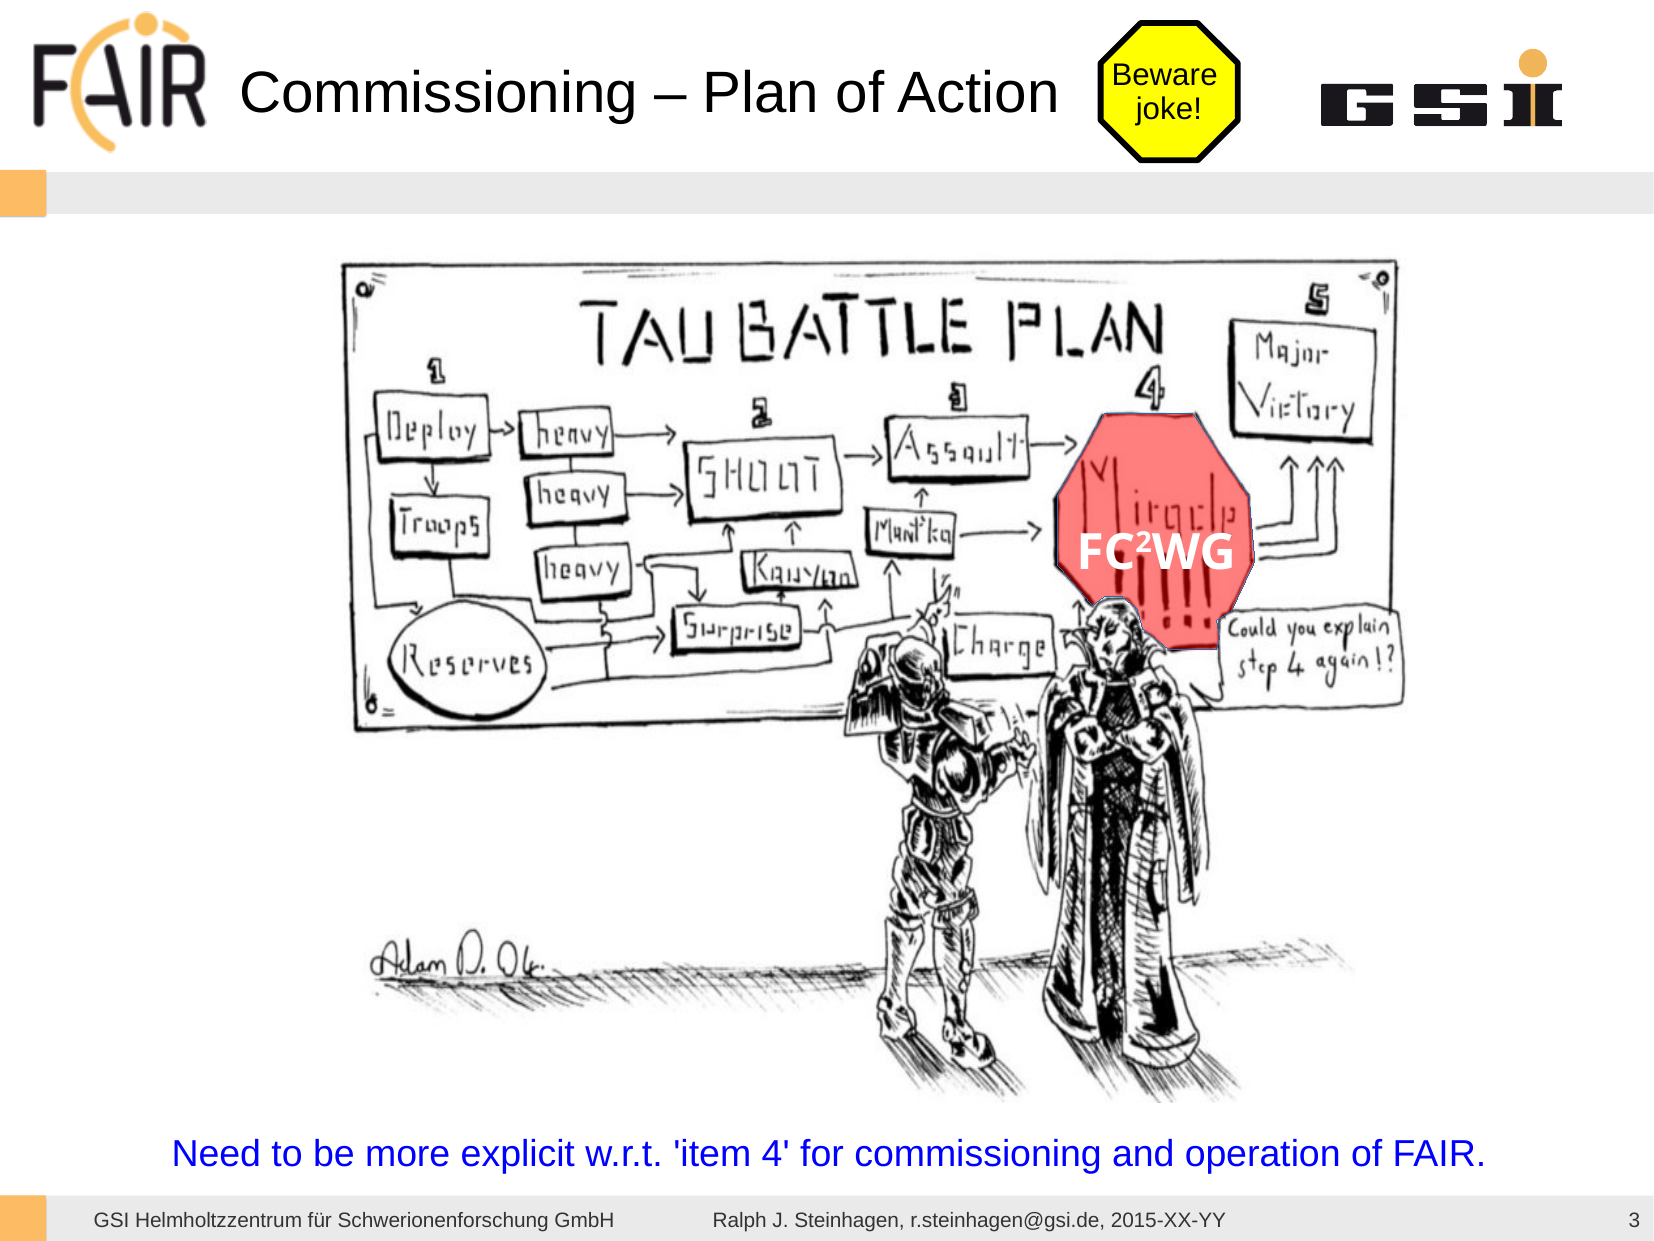

# Commissioning – Plan of Action
Beware
joke!
FC2WG
Need to be more explicit w.r.t. 'item 4' for commissioning and operation of FAIR.